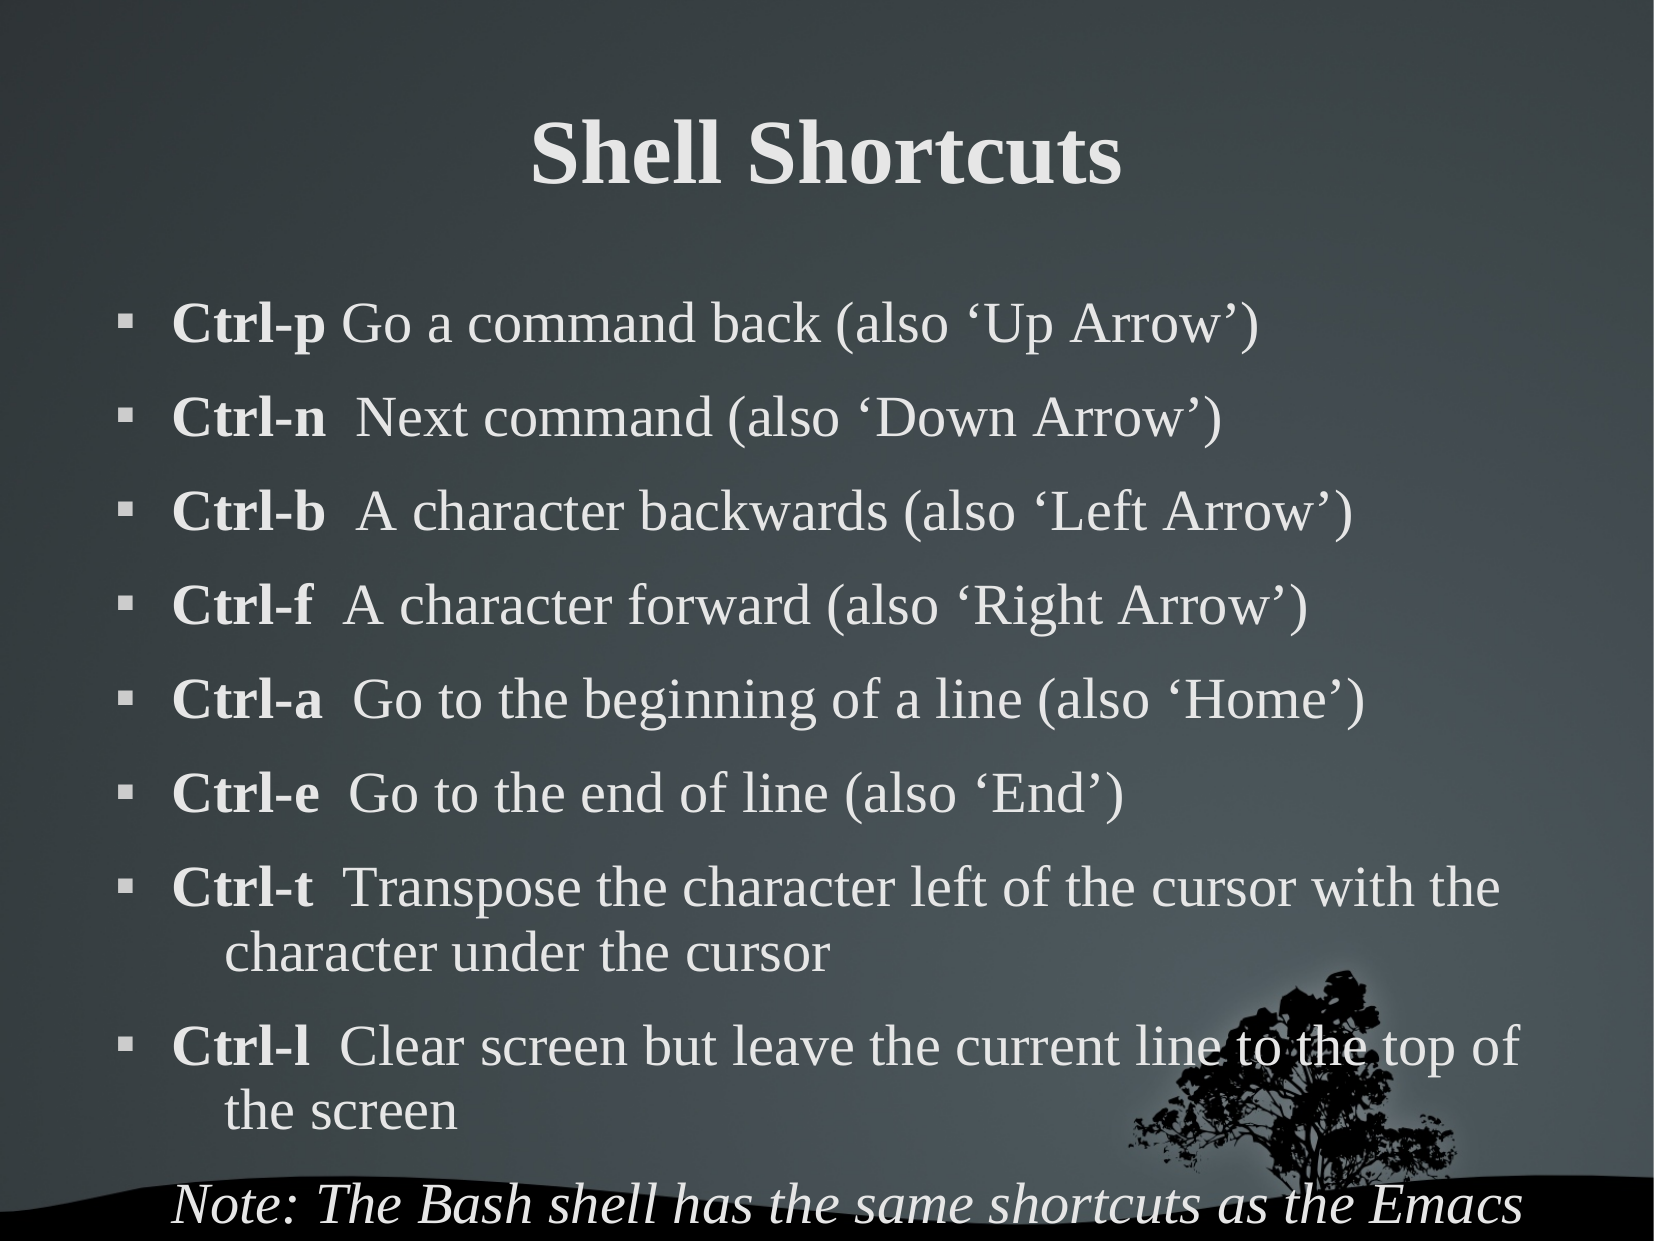

# Shell Shortcuts
Ctrl-p Go a command back (also ‘Up Arrow’)
Ctrl-n Next command (also ‘Down Arrow’)
Ctrl-b A character backwards (also ‘Left Arrow’)
Ctrl-f A character forward (also ‘Right Arrow’)
Ctrl-a Go to the beginning of a line (also ‘Home’)
Ctrl-e Go to the end of line (also ‘End’)
Ctrl-t Transpose the character left of the cursor with the character under the cursor
Ctrl-l Clear screen but leave the current line to the top of the screen
Note: The Bash shell has the same shortcuts as the Emacs editor